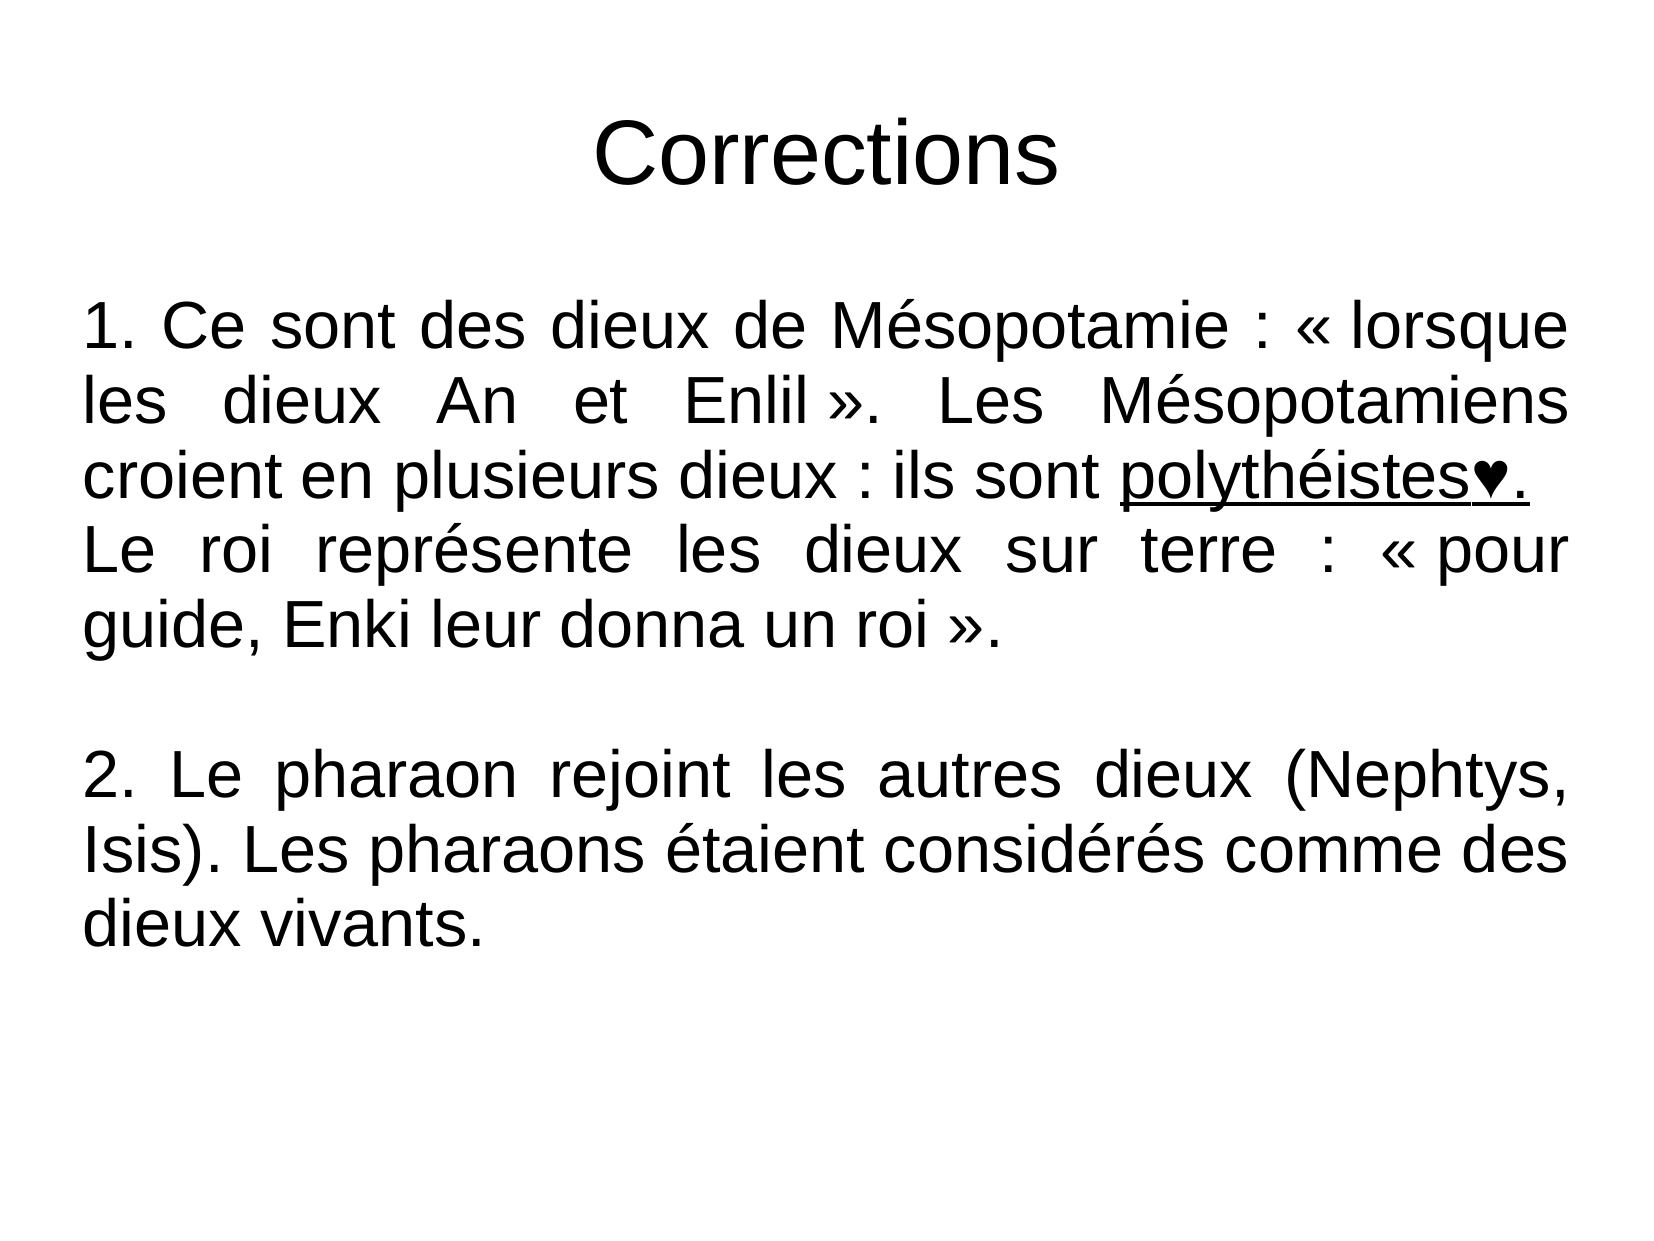

# Corrections
1. Ce sont des dieux de Mésopotamie : « lorsque les dieux An et Enlil ». Les Mésopotamiens croient en plusieurs dieux : ils sont polythéistes♥.
Le roi représente les dieux sur terre : « pour guide, Enki leur donna un roi ».
2. Le pharaon rejoint les autres dieux (Nephtys, Isis). Les pharaons étaient considérés comme des dieux vivants.